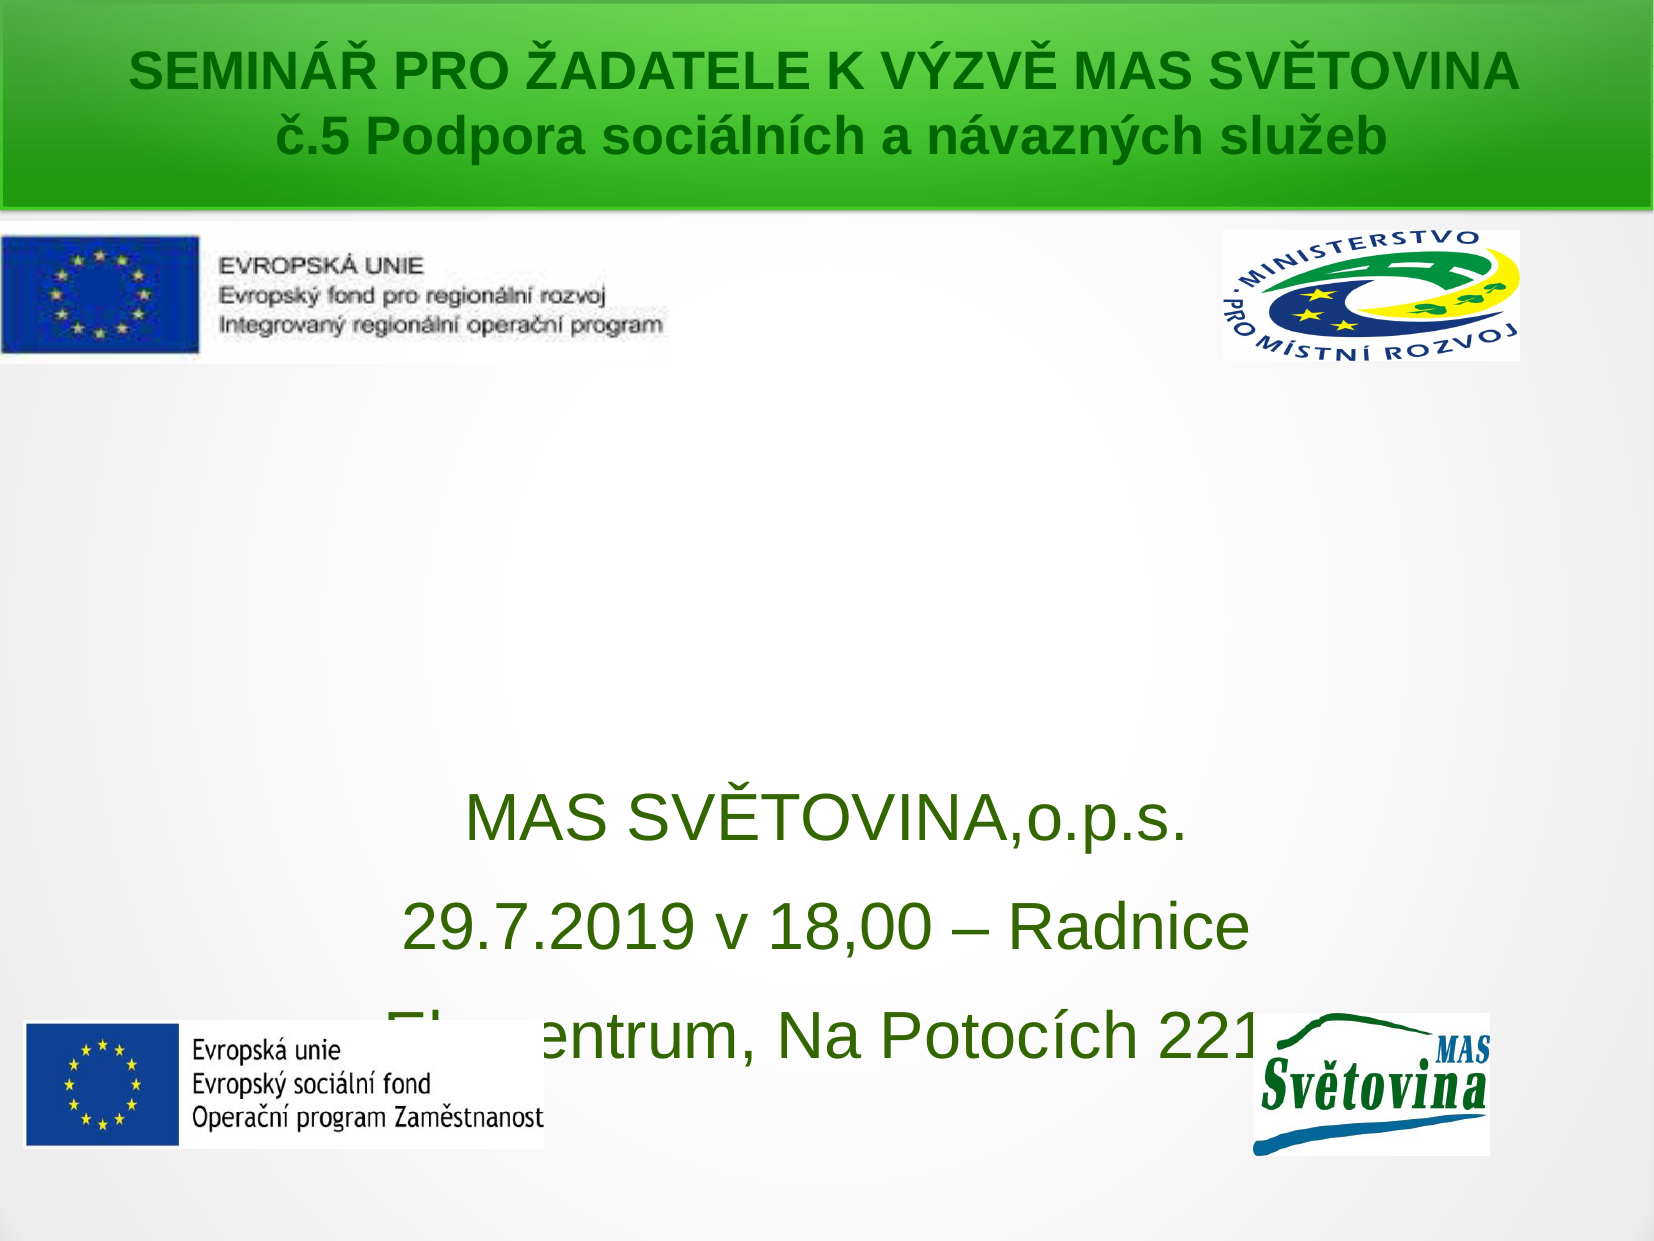

# SEMINÁŘ PRO ŽADATELE K VÝZVĚ MAS SVĚTOVINA č.5 Podpora sociálních a návazných služeb
MAS SVĚTOVINA,o.p.s.
29.7.2019 v 18,00 – Radnice
Ekocentrum, Na Potocích 221